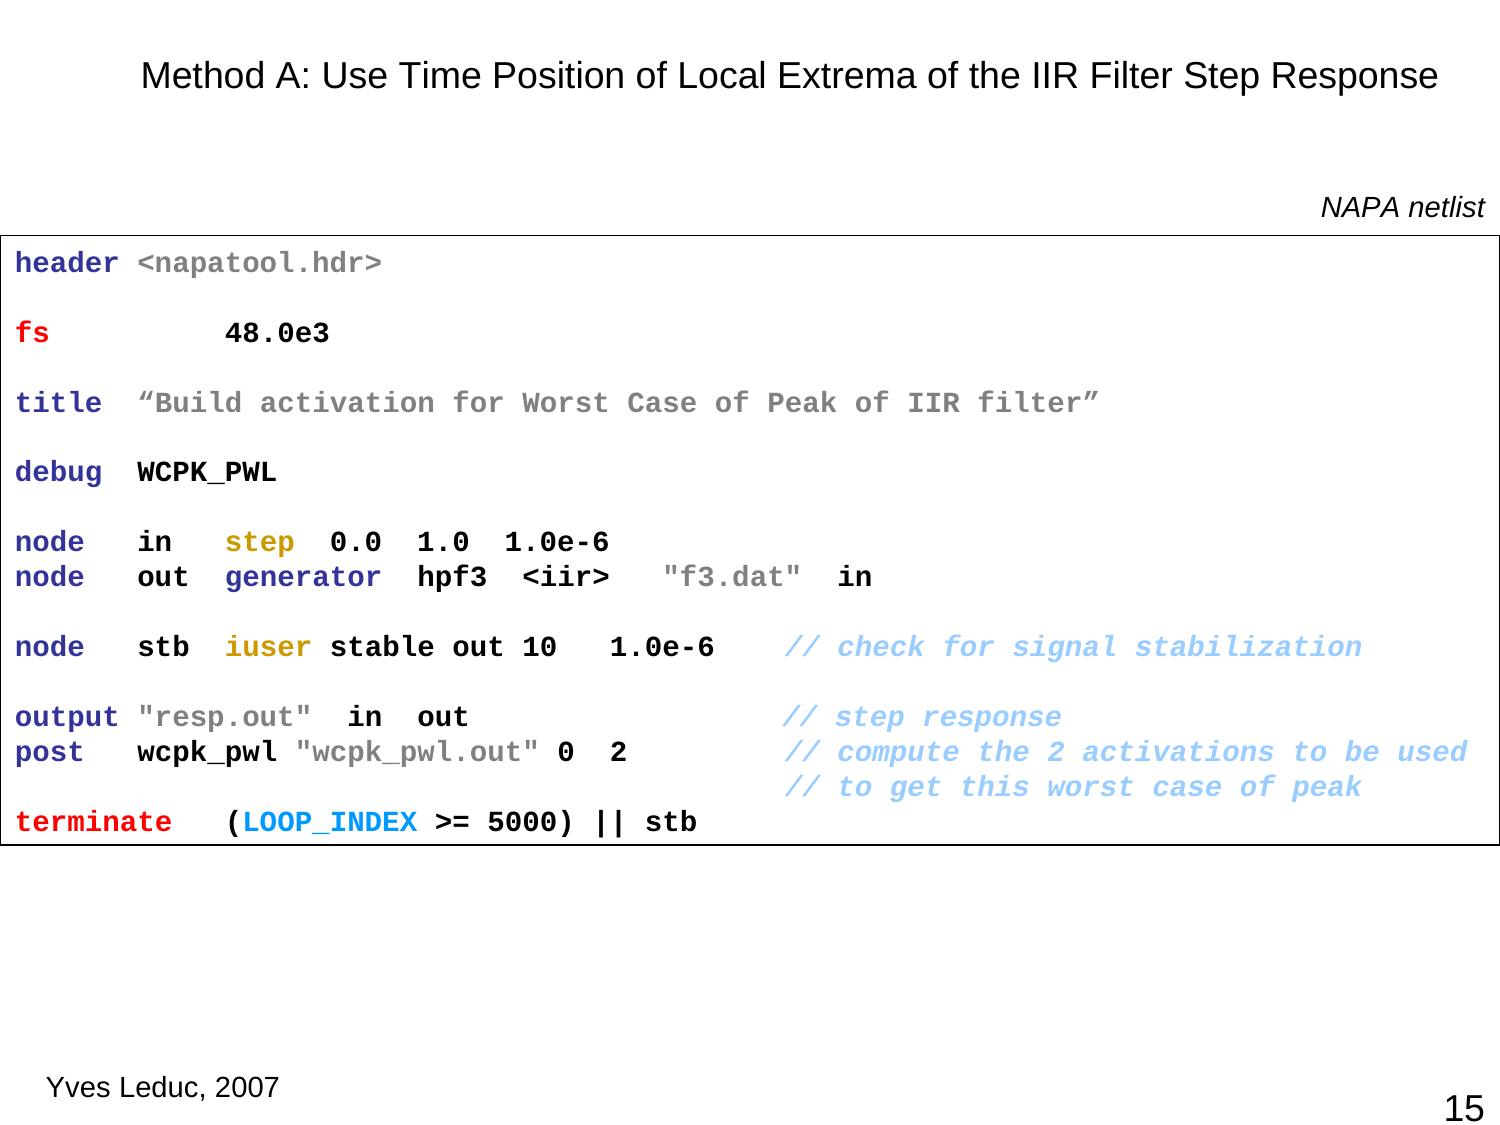

Method A: Use Time Position of Local Extrema of the IIR Filter Step Response
NAPA netlist
header <napatool.hdr>
fs 48.0e3
title “Build activation for Worst Case of Peak of IIR filter”
debug WCPK_PWL
node in step 0.0 1.0 1.0e-6
node out generator hpf3 <iir> "f3.dat" in
node stb iuser stable out 10 1.0e-6 // check for signal stabilization
output "resp.out" in out 		 // step response
post wcpk_pwl "wcpk_pwl.out" 0 2 // compute the 2 activations to be used
 // to get this worst case of peak
terminate (LOOP_INDEX >= 5000) || stb
15